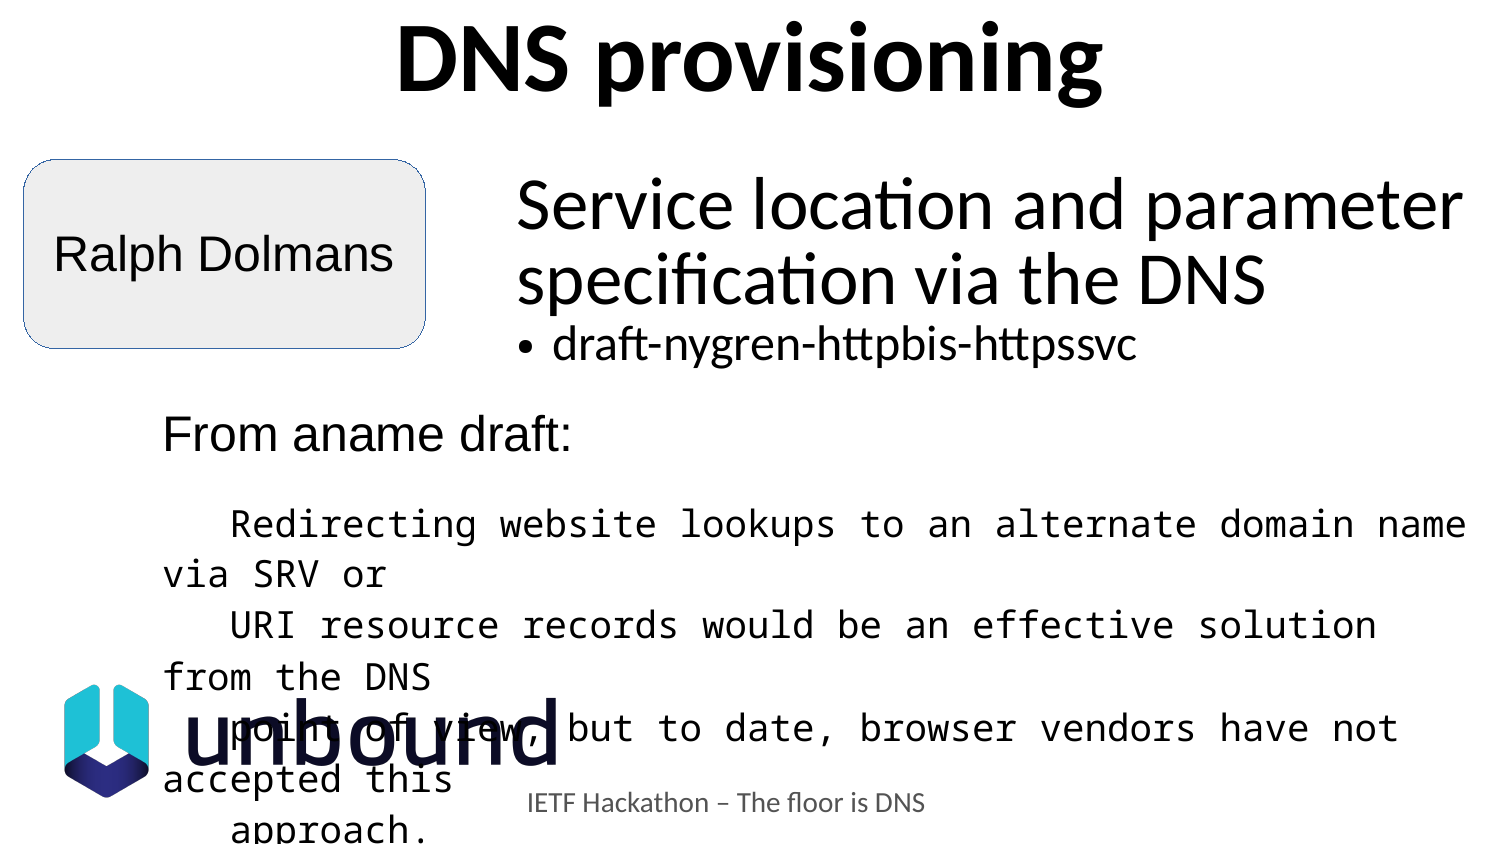

# DNS provisioning
Ralph Dolmans
Service location and parameter specification via the DNS
draft-nygren-httpbis-httpssvc
From aname draft:
 Redirecting website lookups to an alternate domain name via SRV or
 URI resource records would be an effective solution from the DNS
 point of view, but to date, browser vendors have not accepted this
 approach.